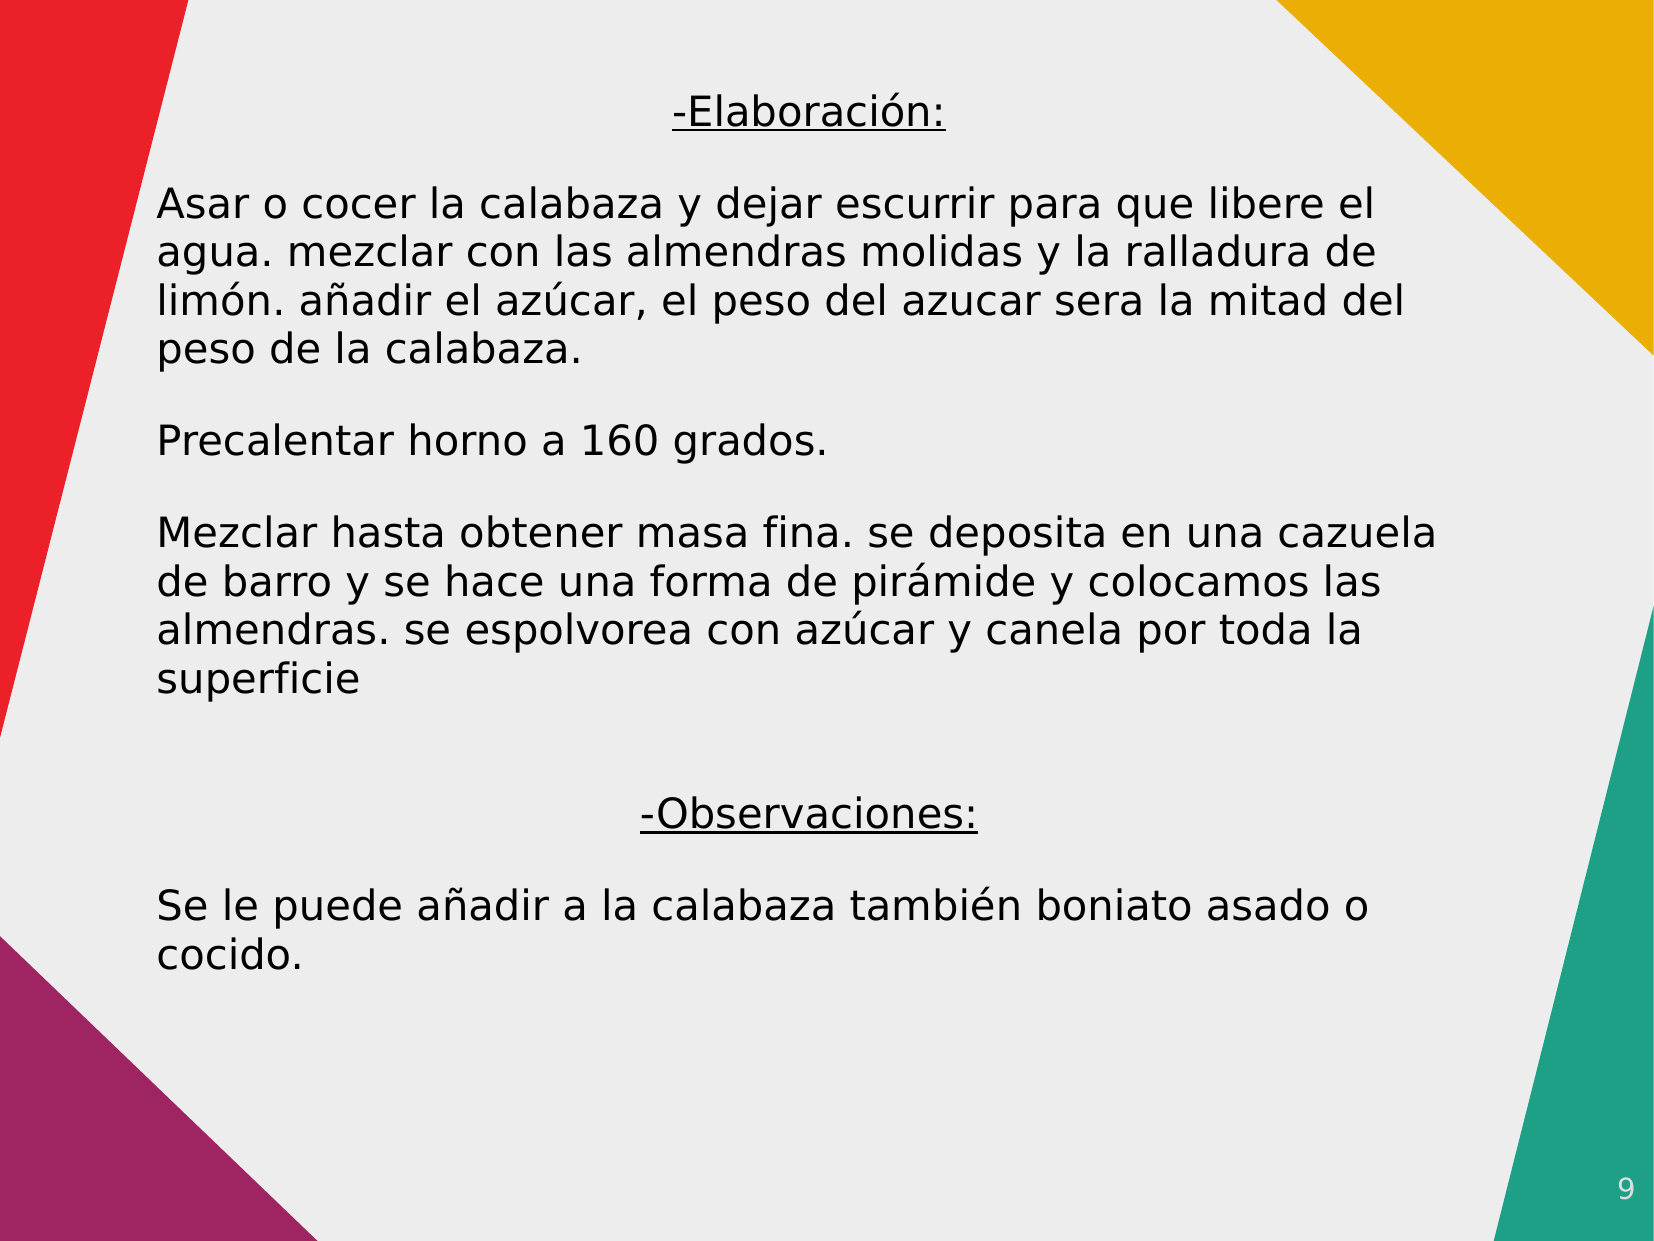

-Elaboración:
Asar o cocer la calabaza y dejar escurrir para que libere el agua. mezclar con las almendras molidas y la ralladura de limón. añadir el azúcar, el peso del azucar sera la mitad del peso de la calabaza.
Precalentar horno a 160 grados.
Mezclar hasta obtener masa fina. se deposita en una cazuela de barro y se hace una forma de pirámide y colocamos las almendras. se espolvorea con azúcar y canela por toda la superficie
-Observaciones:
Se le puede añadir a la calabaza también boniato asado o cocido.
9